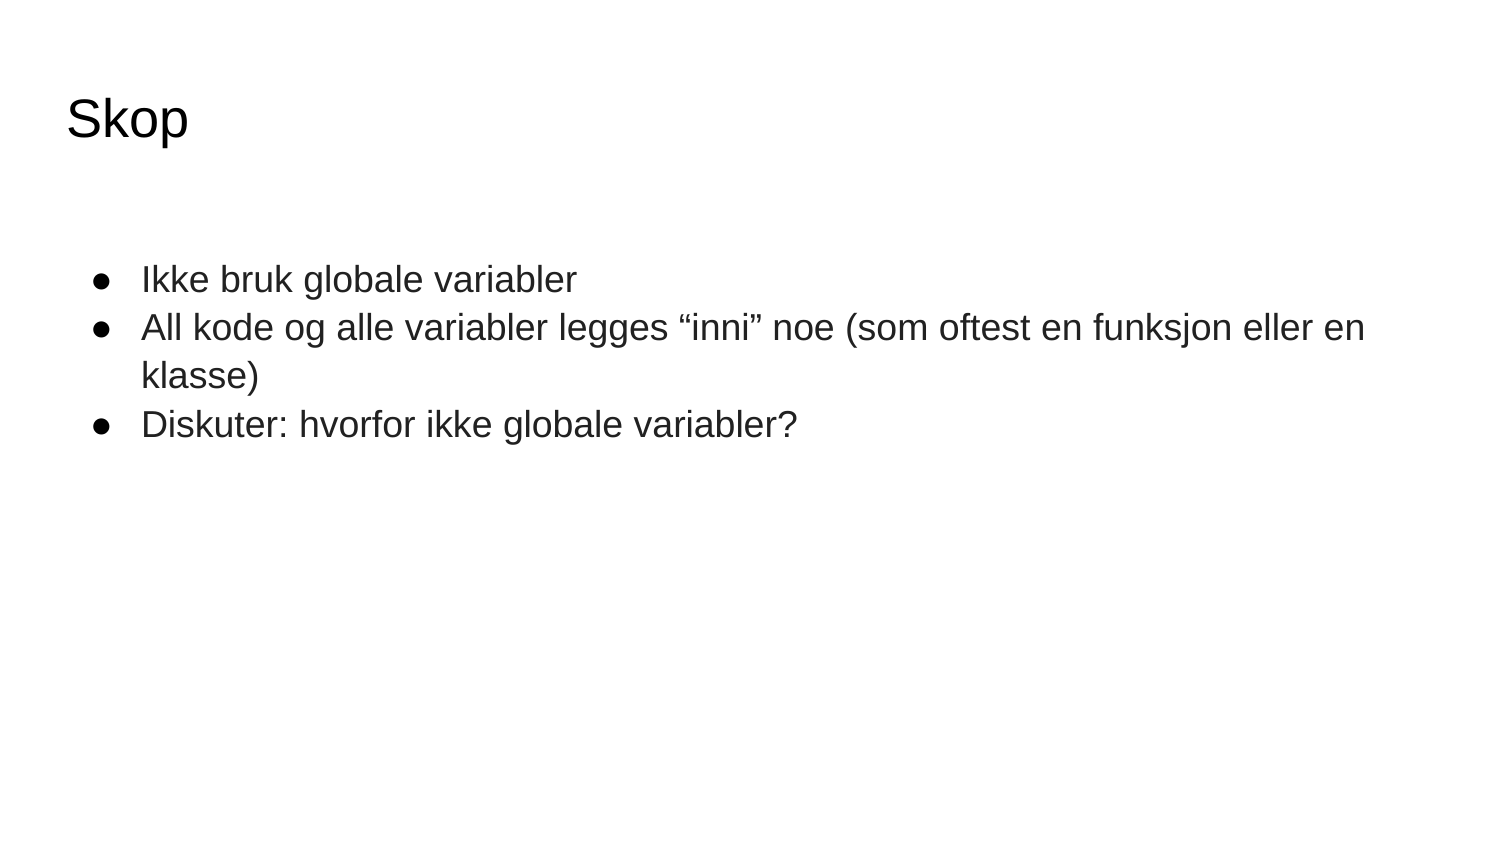

# Skop
Ikke bruk globale variabler
All kode og alle variabler legges “inni” noe (som oftest en funksjon eller en klasse)
Diskuter: hvorfor ikke globale variabler?